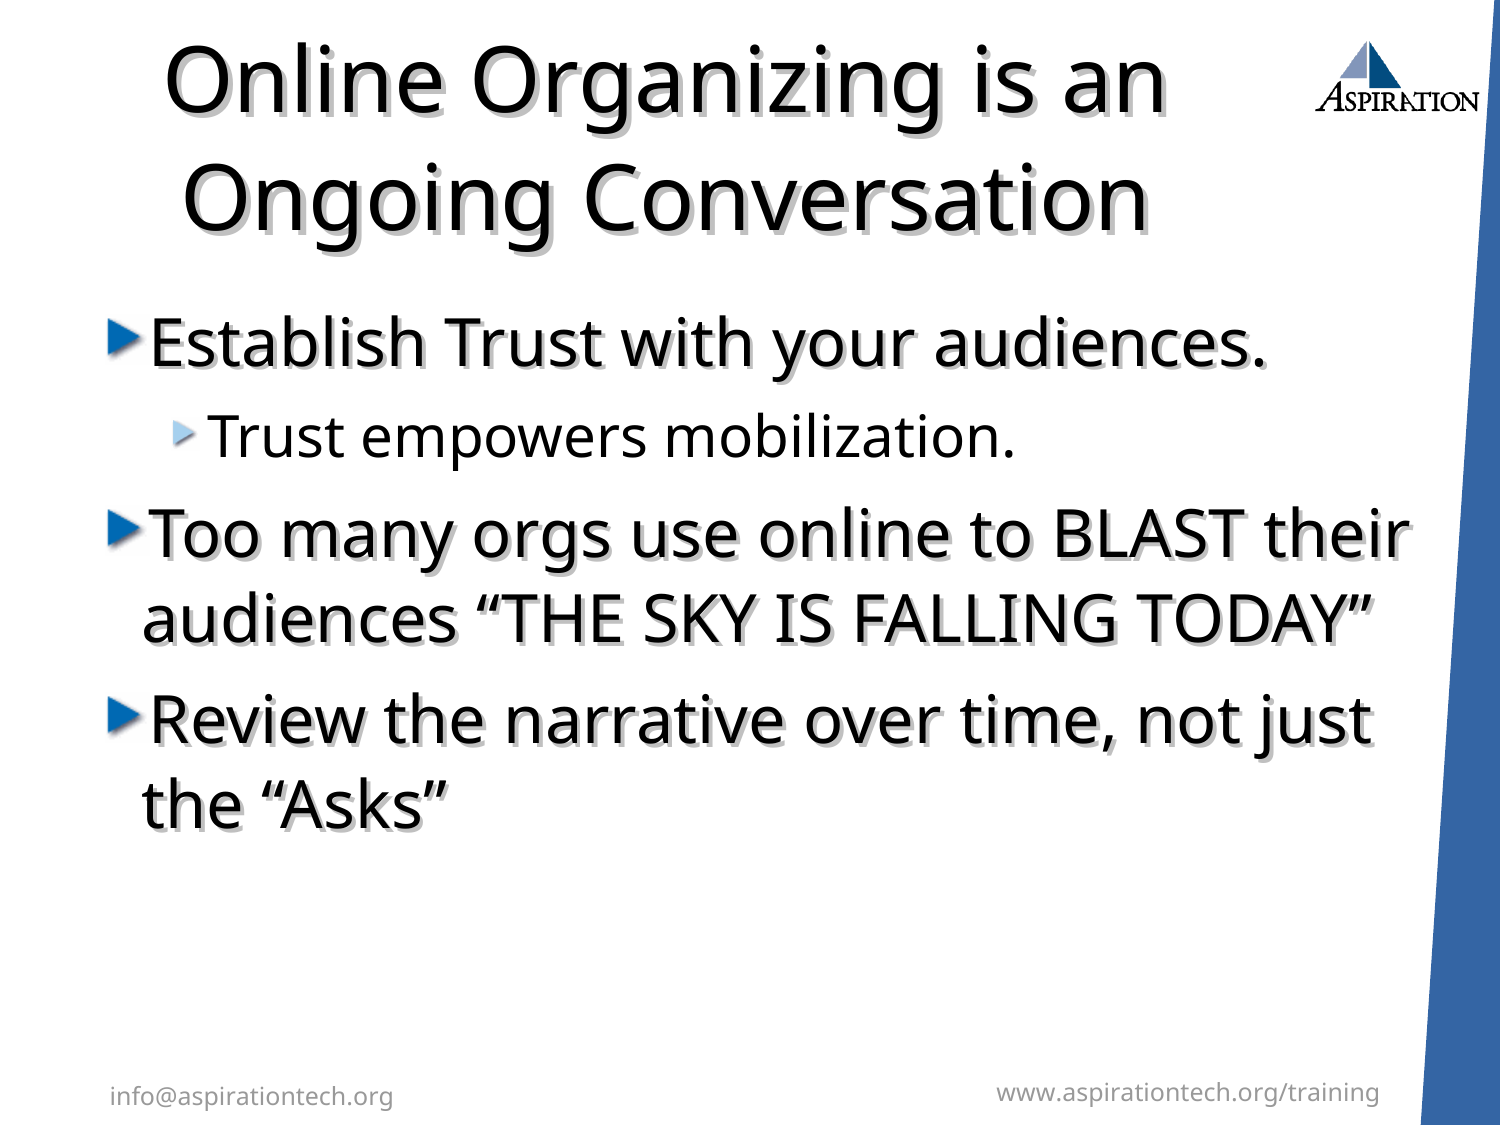

# Online Organizing is an Ongoing Conversation
Establish Trust with your audiences.
Trust empowers mobilization.
Too many orgs use online to BLAST their audiences “THE SKY IS FALLING TODAY”
Review the narrative over time, not just the “Asks”